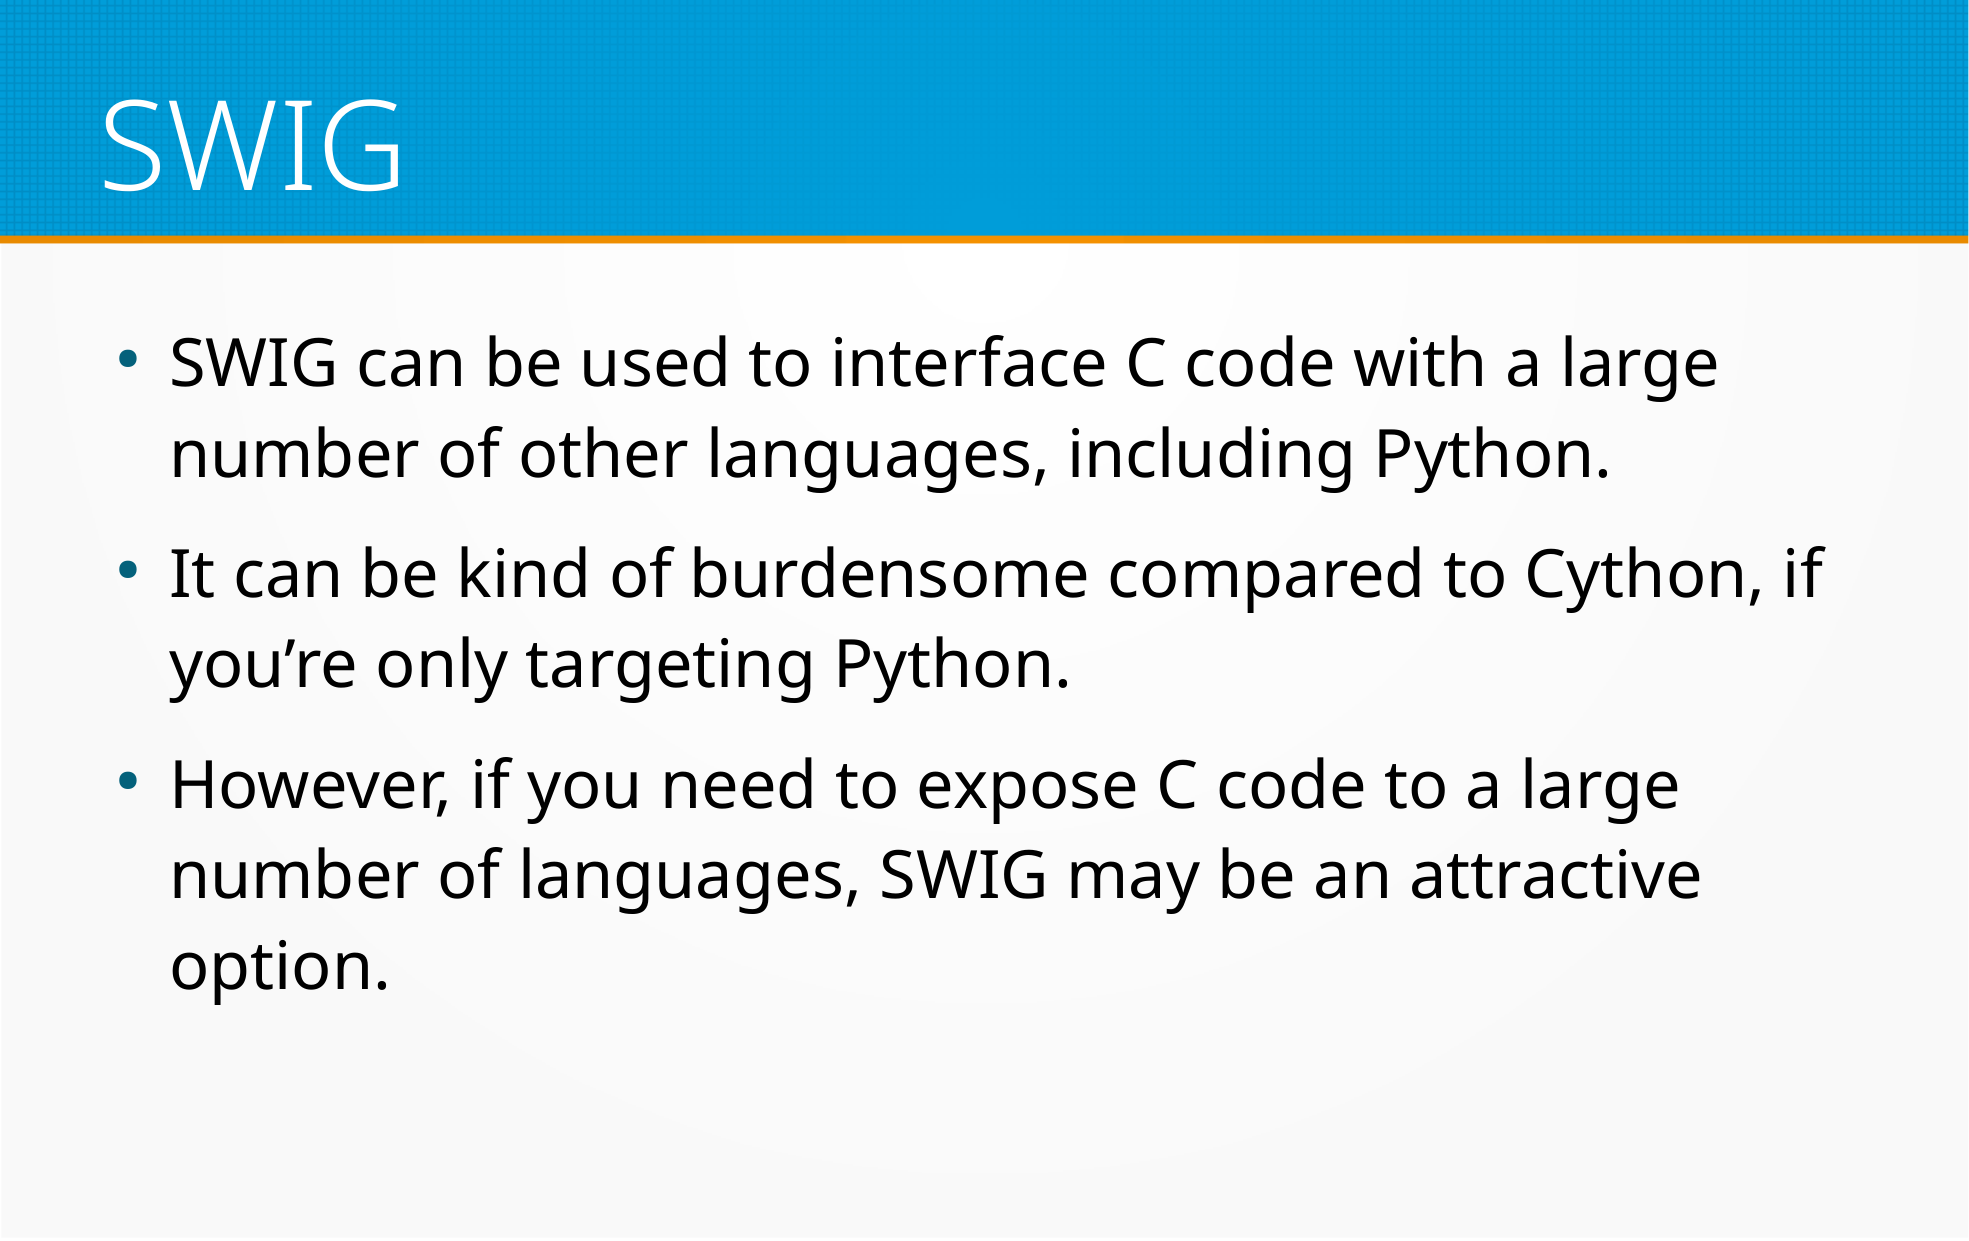

# SWIG
SWIG can be used to interface C code with a large number of other languages, including Python.
It can be kind of burdensome compared to Cython, if you’re only targeting Python.
However, if you need to expose C code to a large number of languages, SWIG may be an attractive option.